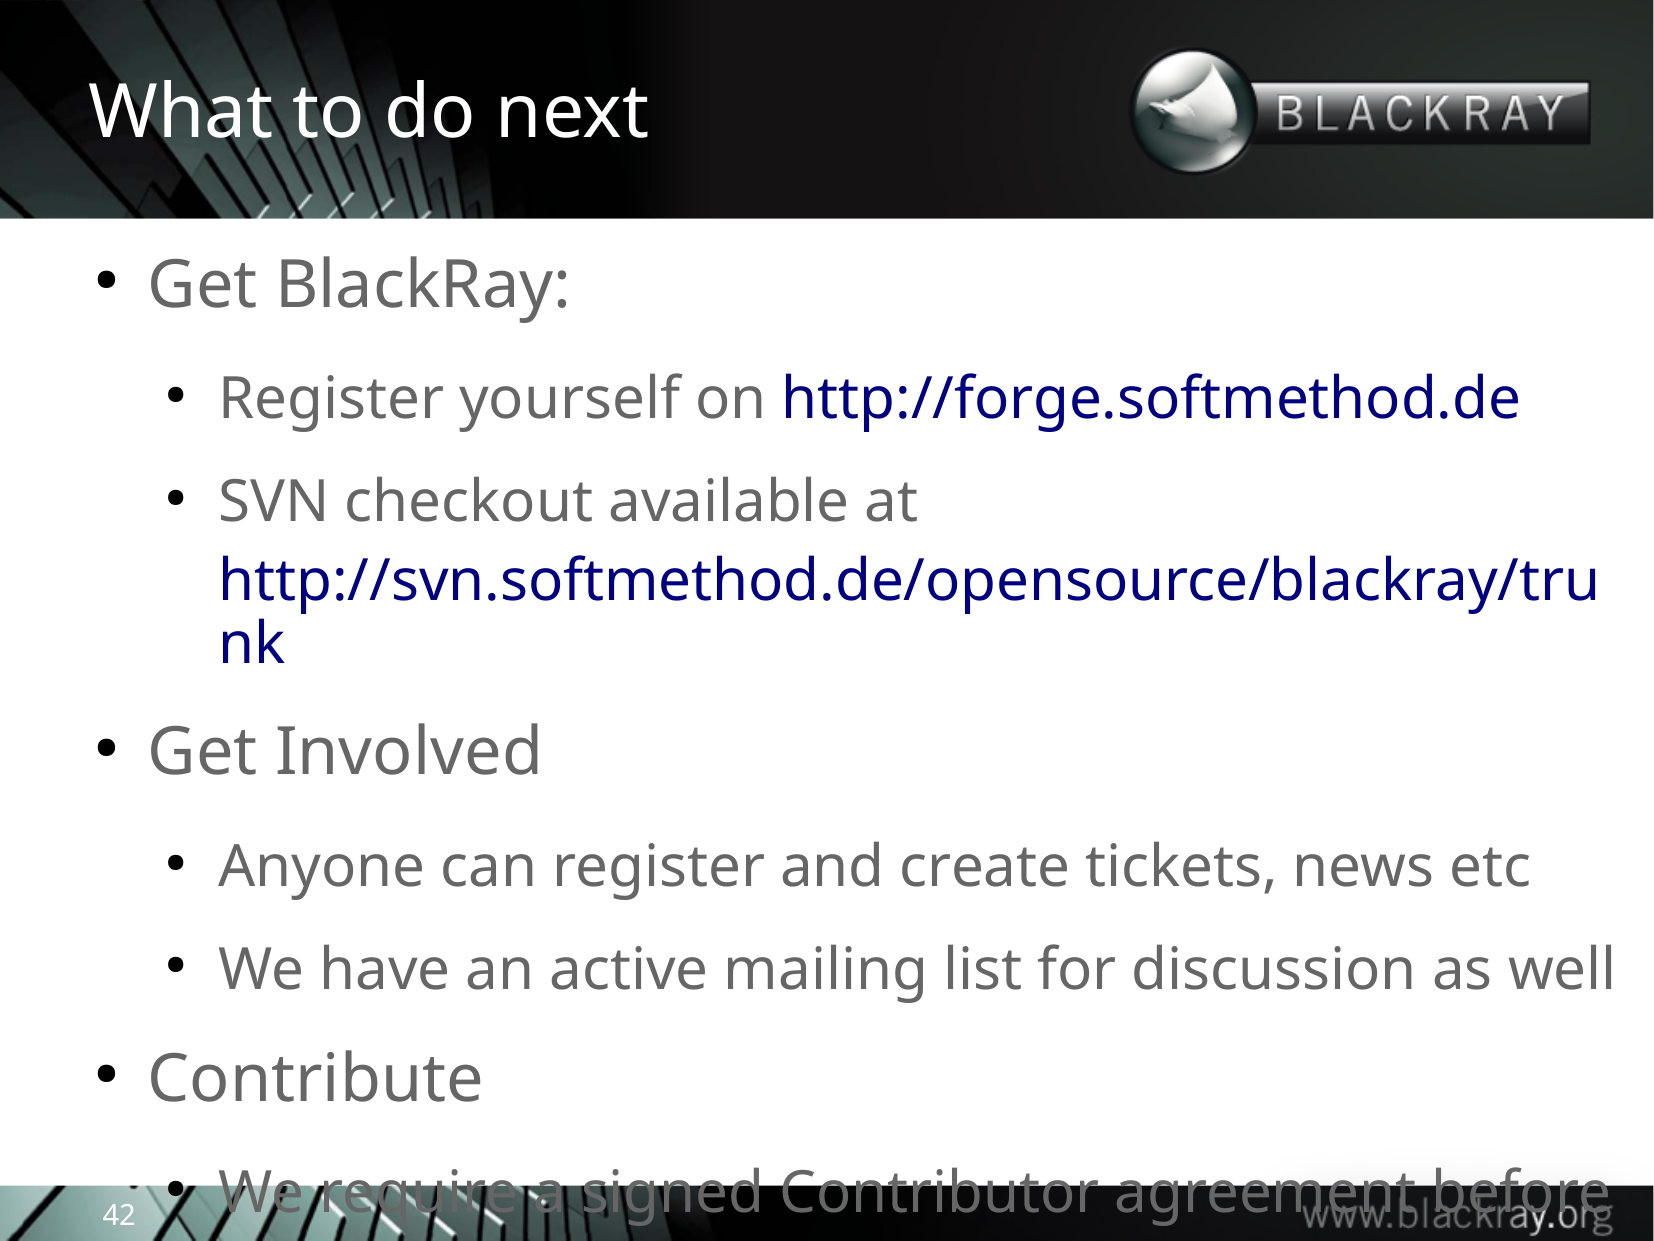

# What to do next
Get BlackRay:
Register yourself on http://forge.softmethod.de
SVN checkout available at http://svn.softmethod.de/opensource/blackray/trunk
Get Involved
Anyone can register and create tickets, news etc
We have an active mailing list for discussion as well
Contribute
We require a signed Contributor agreement before being allowed commit access to the repository